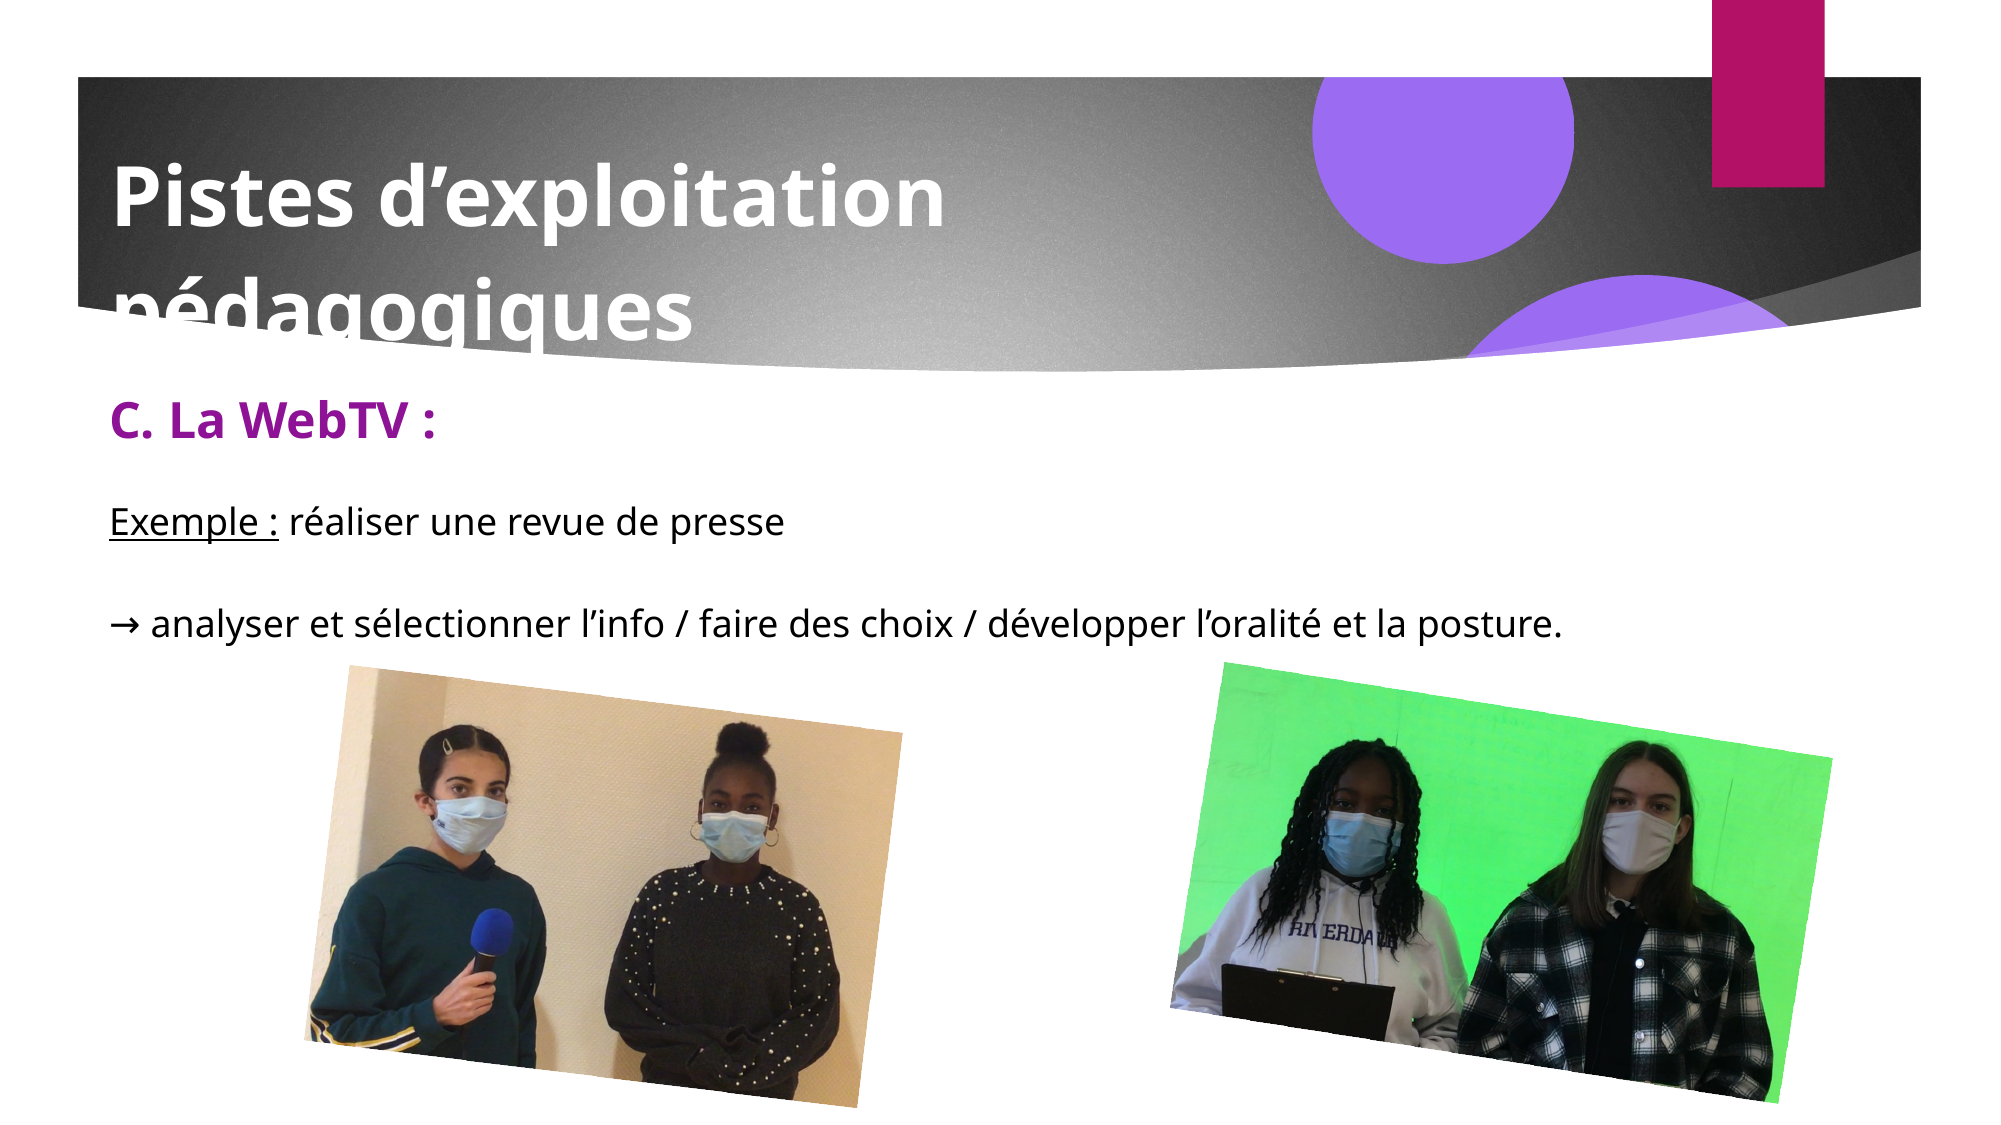

# Pistes d’exploitation pédagogiques
C. La WebTV :
Exemple : réaliser une revue de presse
→ analyser et sélectionner l’info / faire des choix / développer l’oralité et la posture.